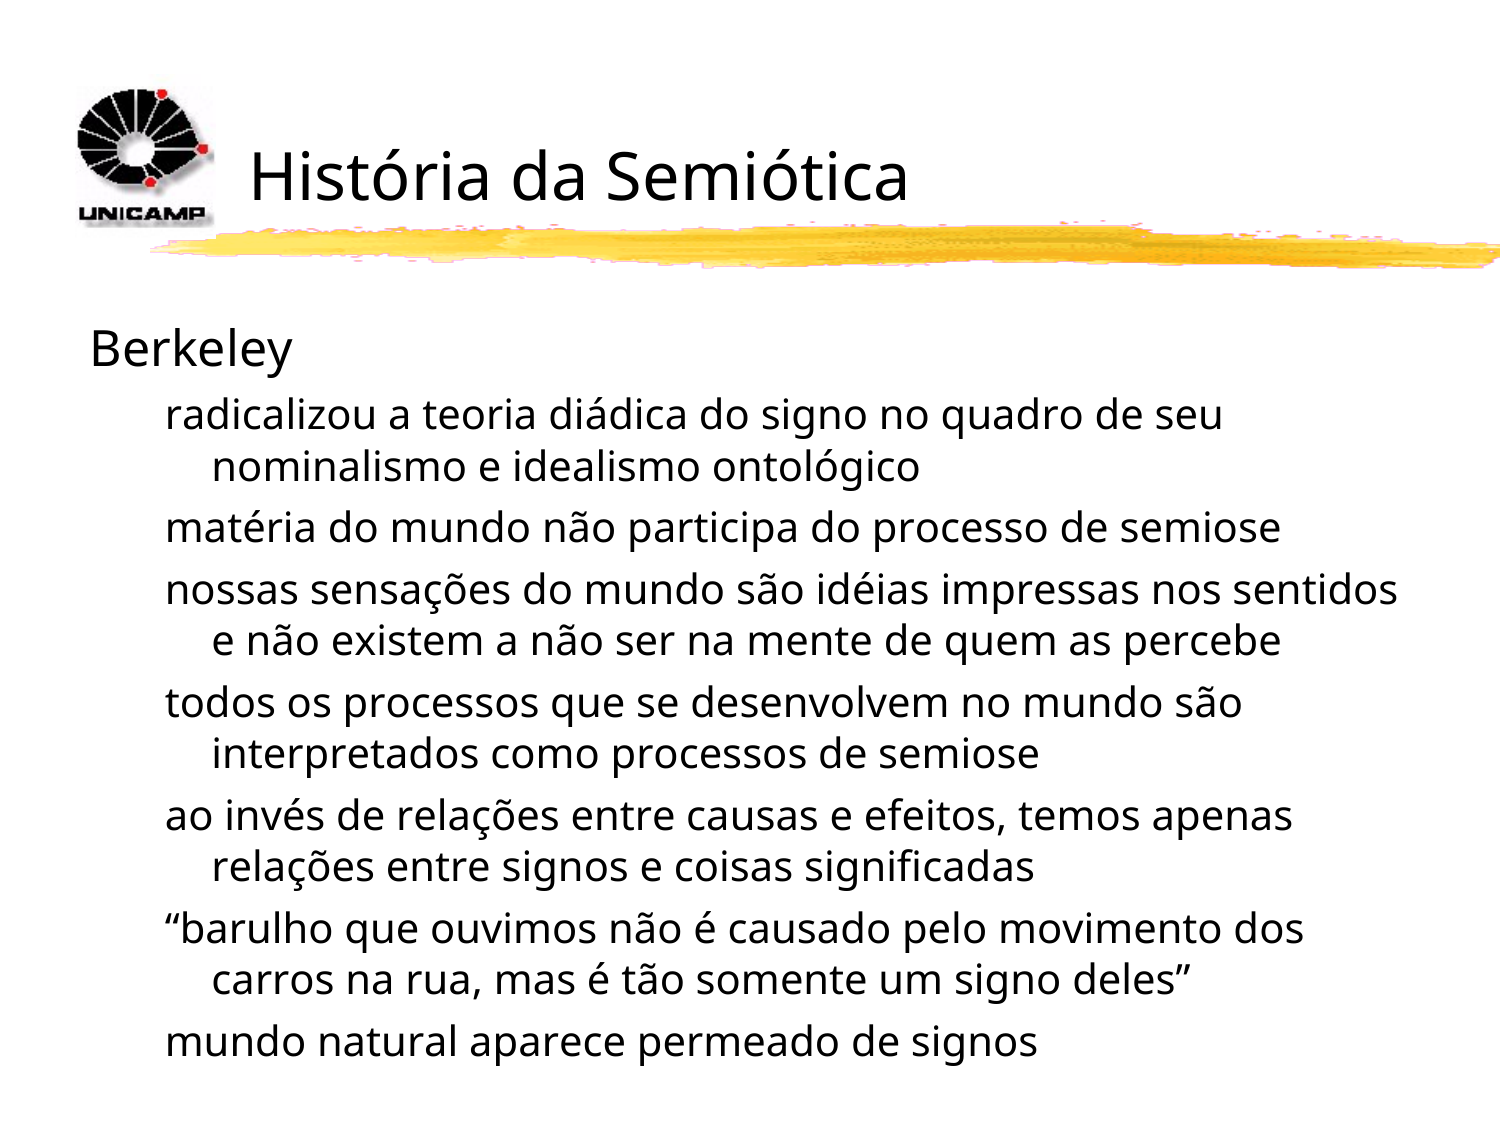

# História da Semiótica
Berkeley
radicalizou a teoria diádica do signo no quadro de seu nominalismo e idealismo ontológico
matéria do mundo não participa do processo de semiose
nossas sensações do mundo são idéias impressas nos sentidos e não existem a não ser na mente de quem as percebe
todos os processos que se desenvolvem no mundo são interpretados como processos de semiose
ao invés de relações entre causas e efeitos, temos apenas relações entre signos e coisas significadas
“barulho que ouvimos não é causado pelo movimento dos carros na rua, mas é tão somente um signo deles”
mundo natural aparece permeado de signos